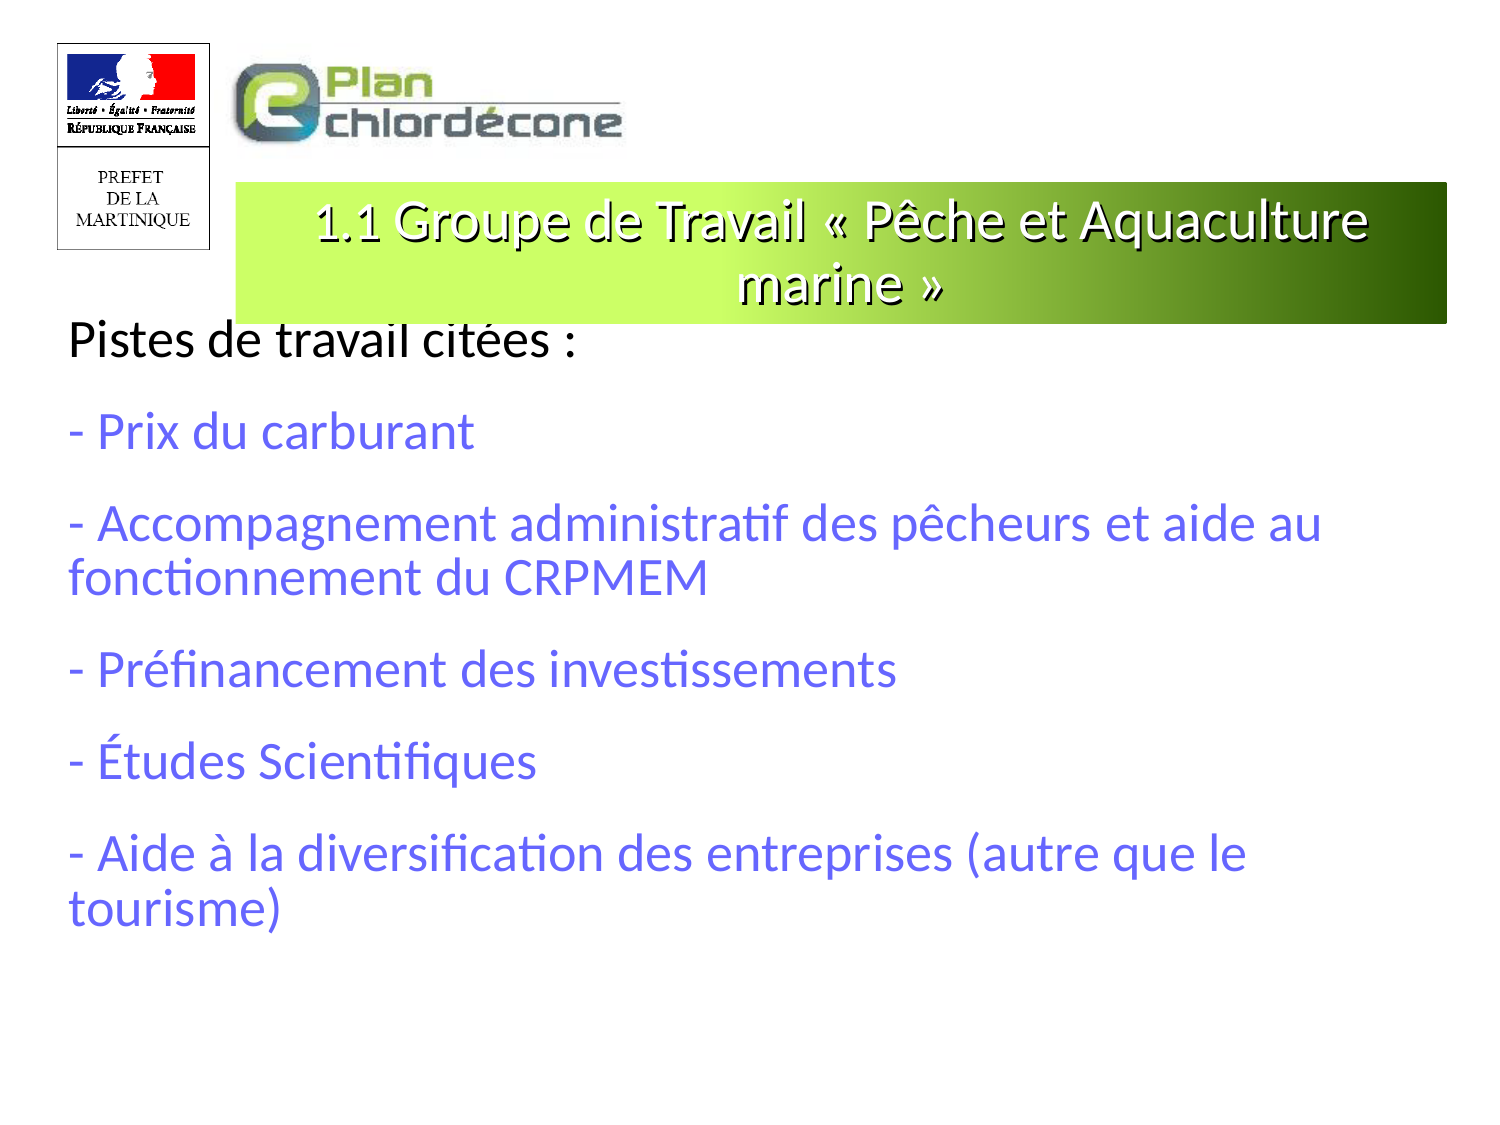

1.1 Groupe de Travail « Pêche et Aquaculture marine »
Pistes de travail citées :
- Prix du carburant
- Accompagnement administratif des pêcheurs et aide au fonctionnement du CRPMEM
- Préfinancement des investissements
- Études Scientifiques
- Aide à la diversification des entreprises (autre que le tourisme)